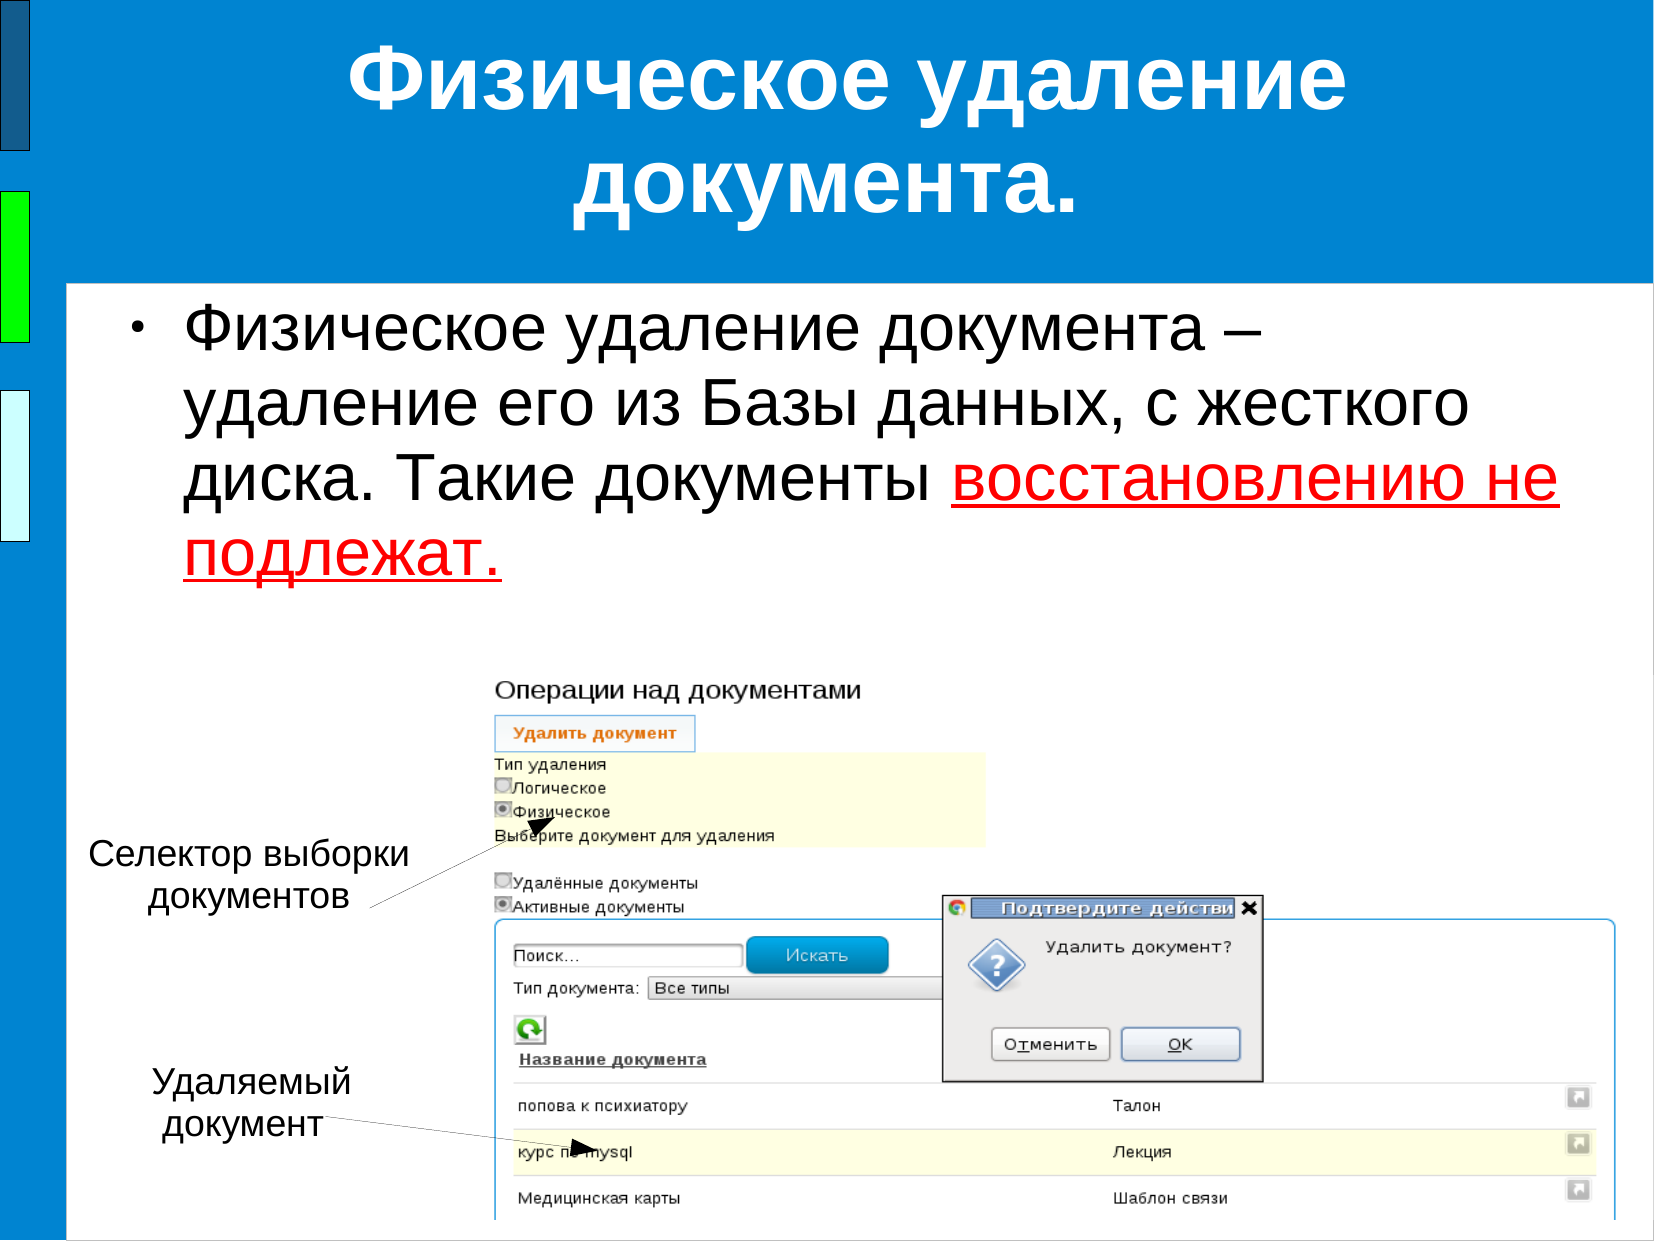

# Физическое удаление документа.
Физическое удаление документа – удаление его из Базы данных, с жесткого диска. Такие документы восстановлению не подлежат.
Селектор выборки
документов
Удаляемый
 документ
ООО "Альфа-Интегрум", 2013г.